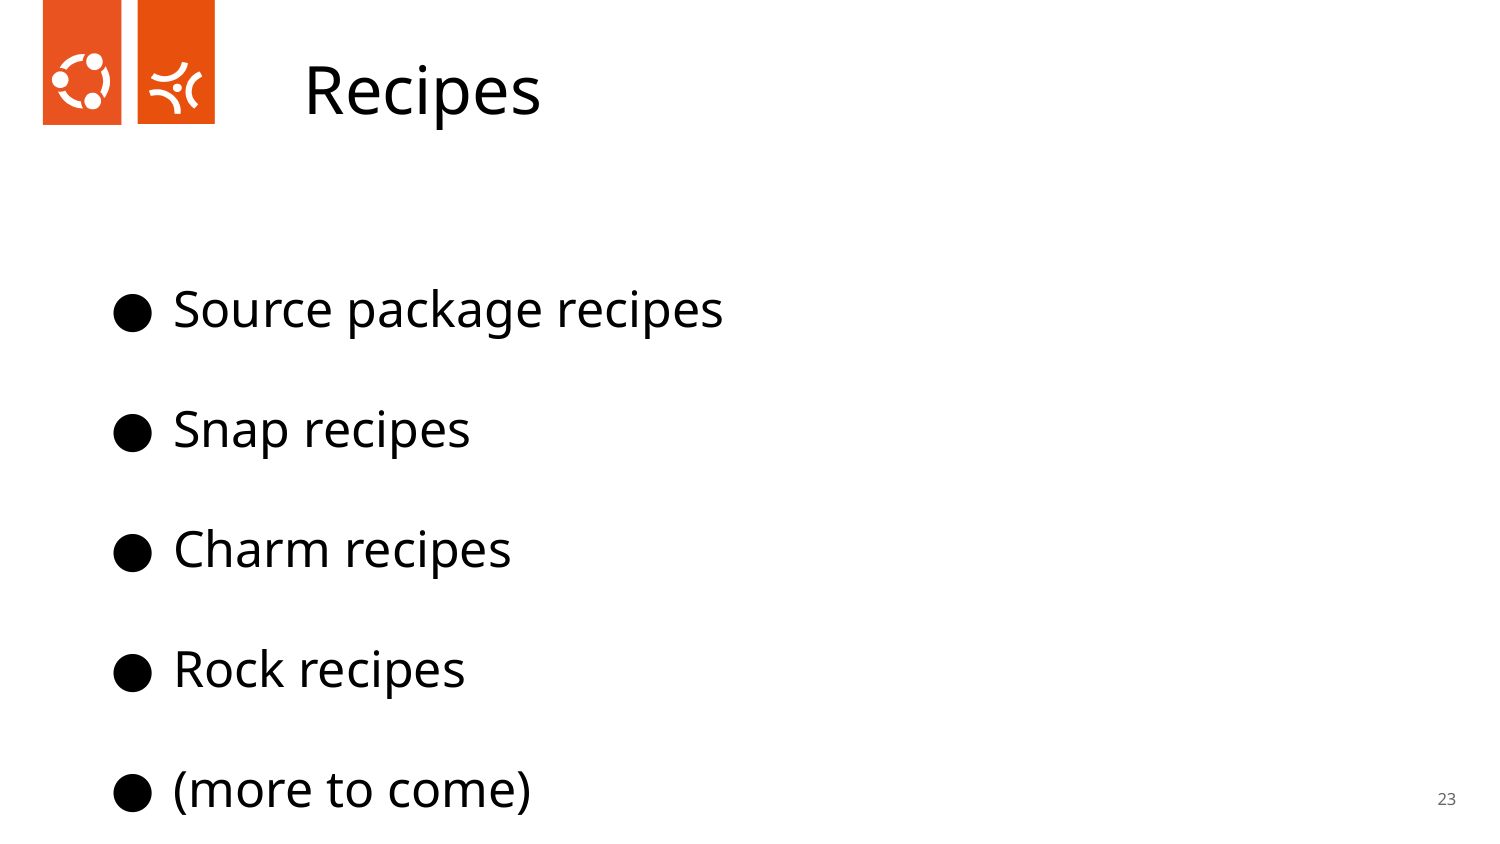

Recipes
# Source package recipes
Snap recipes
Charm recipes
Rock recipes
(more to come)